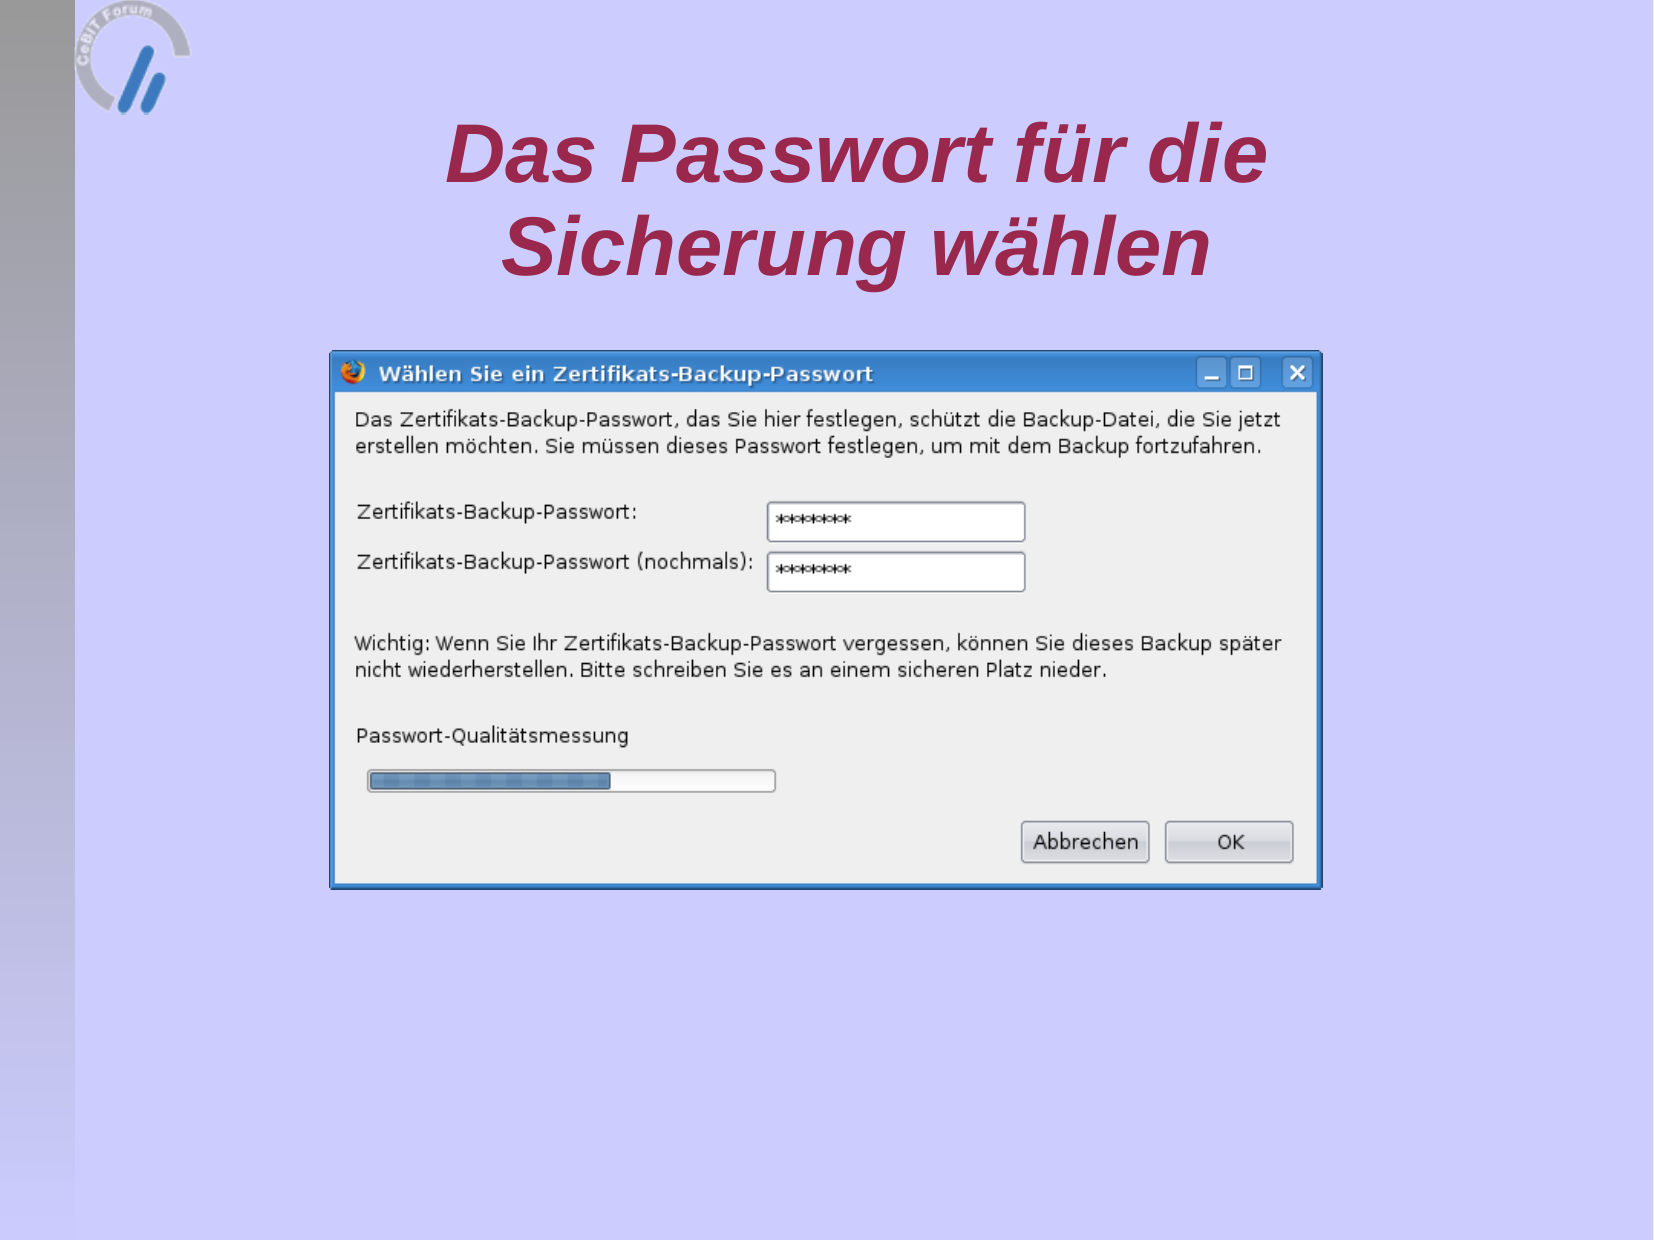

# Das Passwort für die Sicherung wählen